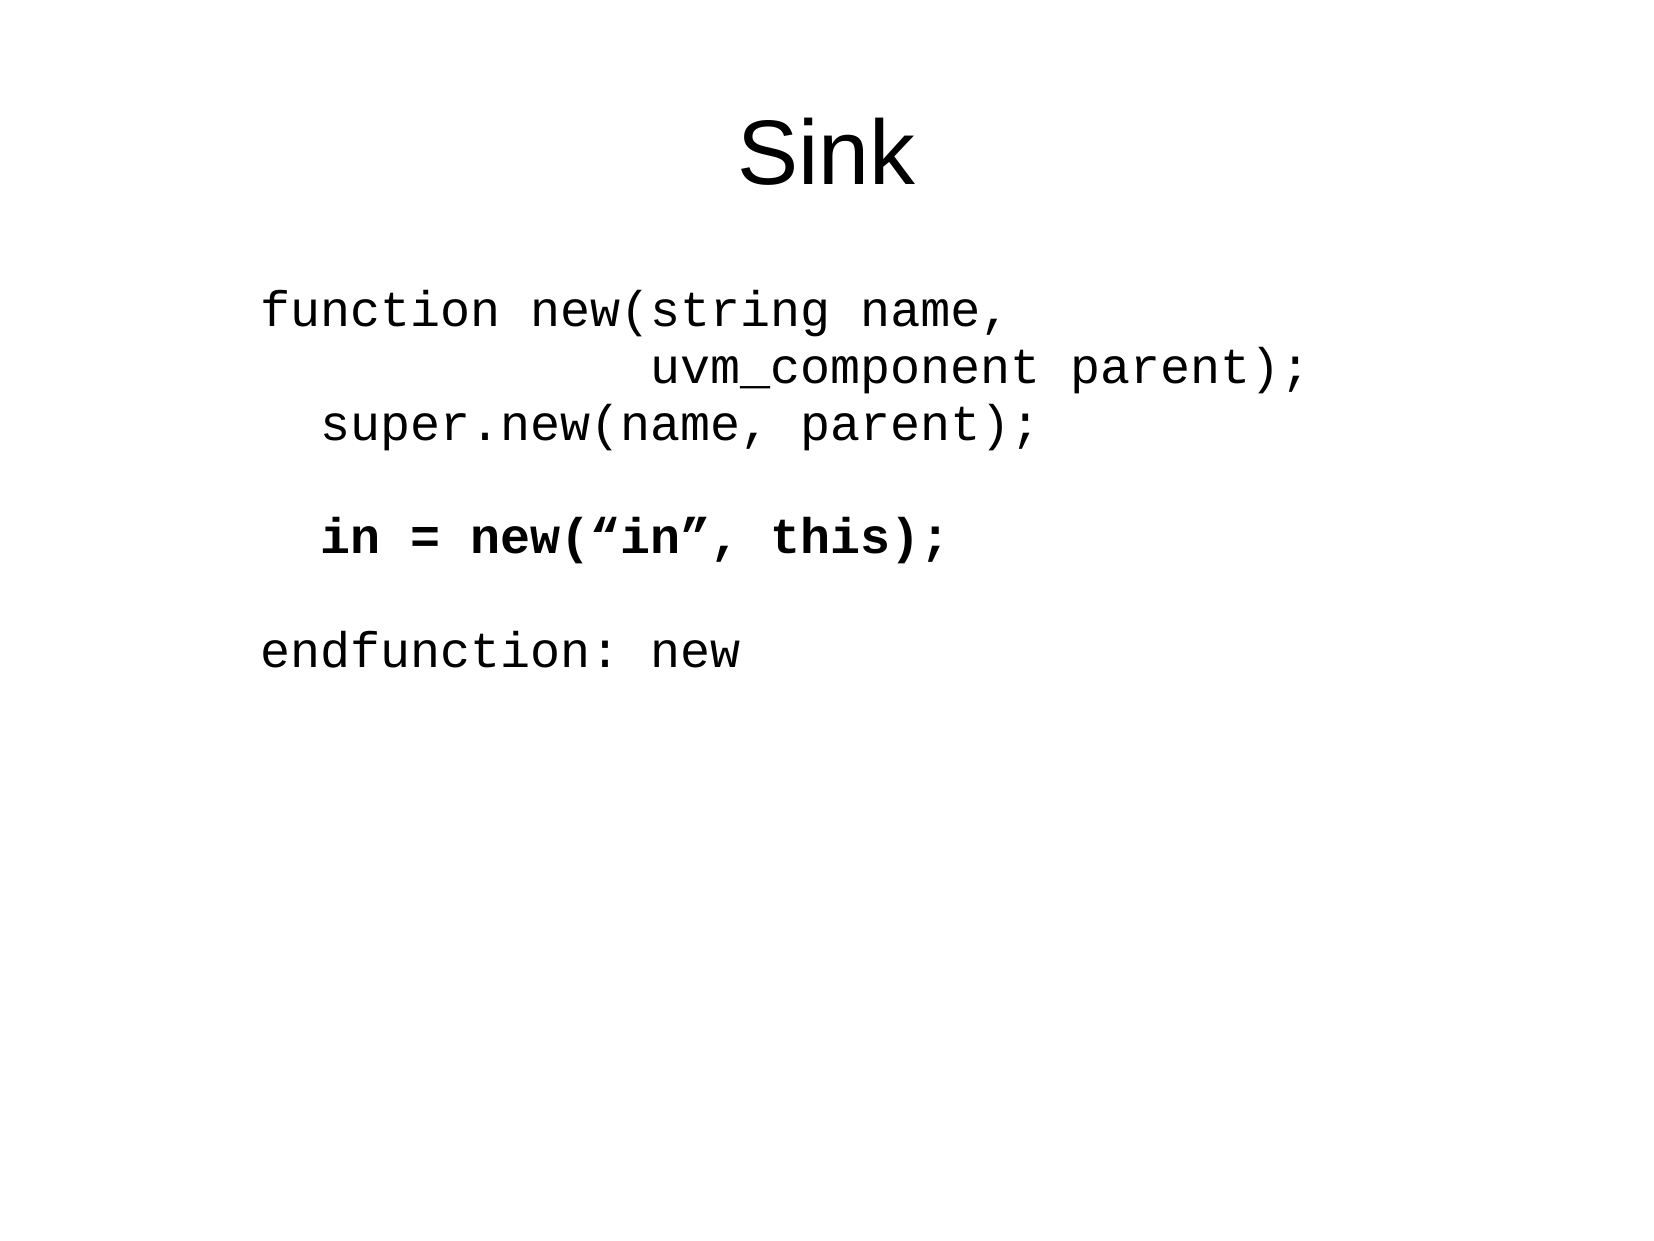

# Sink
function new(string name,
 uvm_component parent);
 super.new(name, parent);
 in = new(“in”, this);
endfunction: new